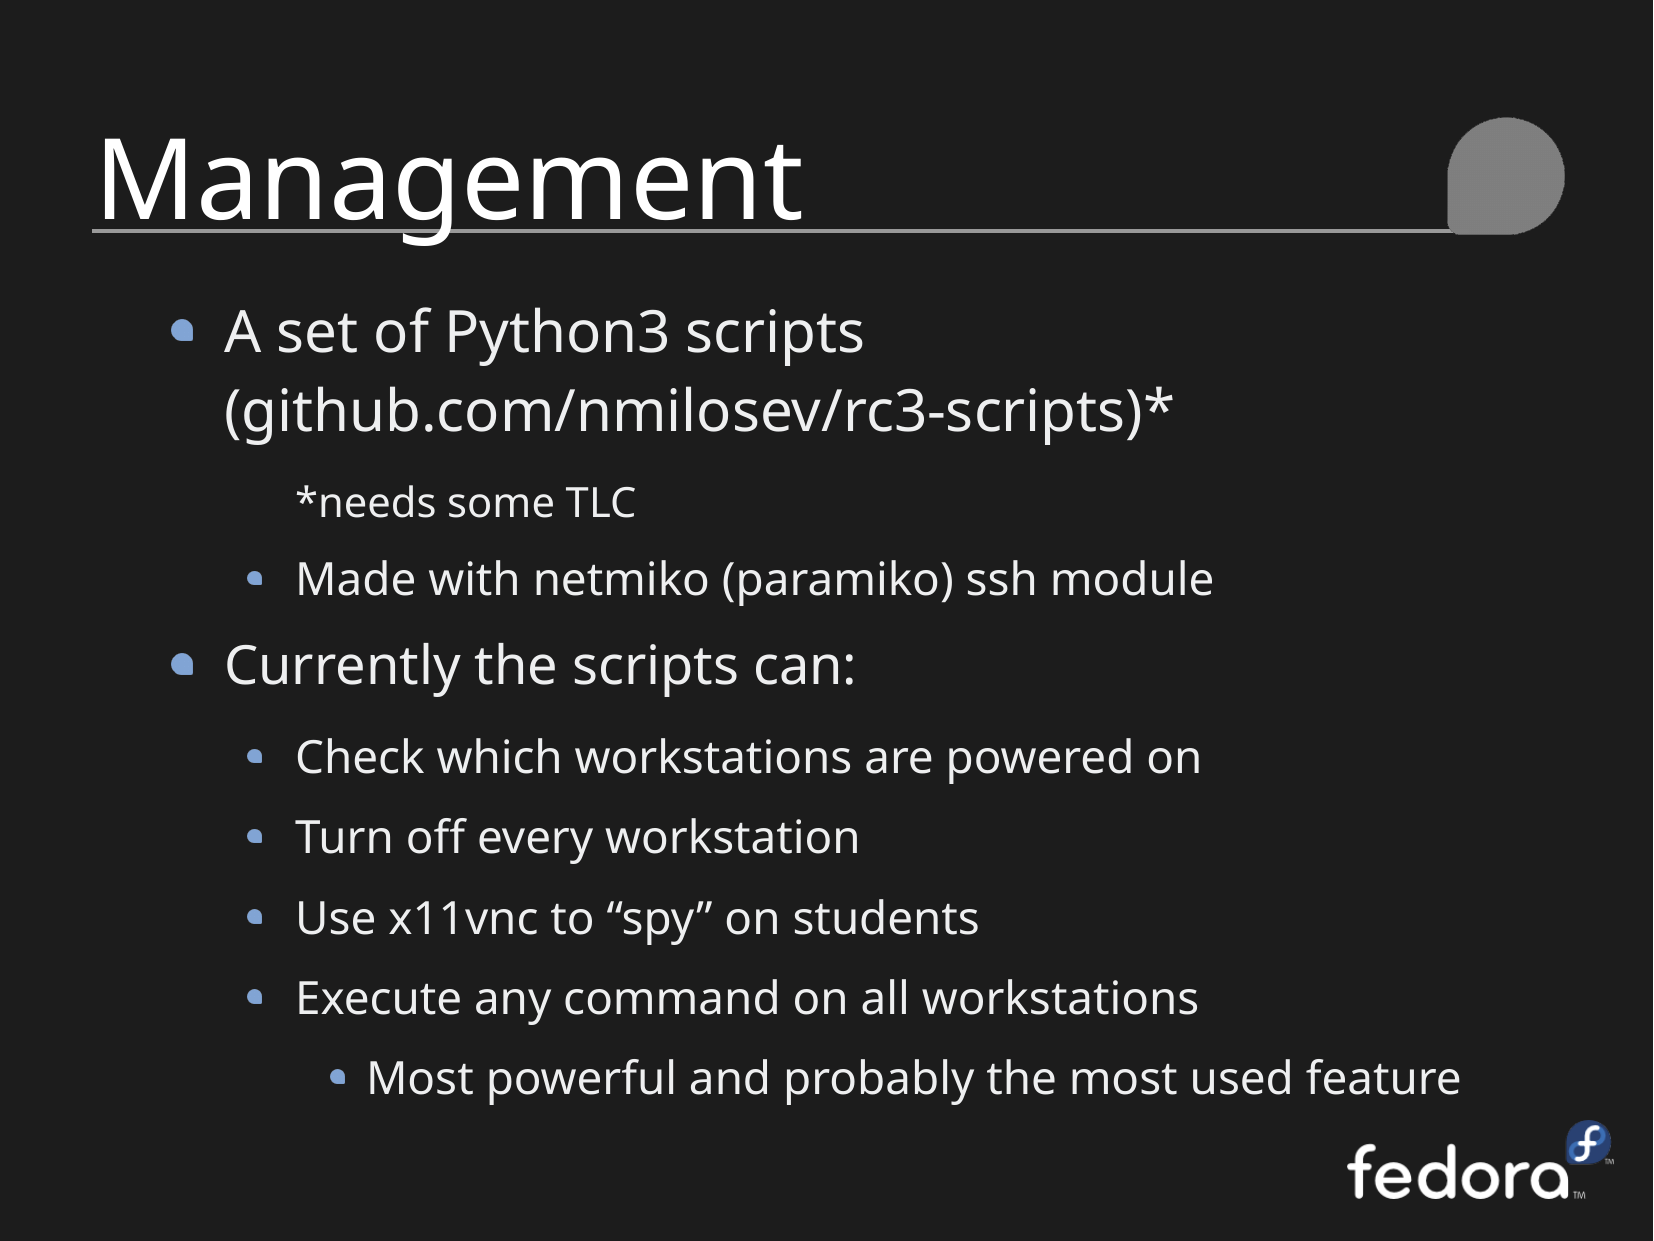

Management
# A set of Python3 scripts (github.com/nmilosev/rc3-scripts)*
*needs some TLC
Made with netmiko (paramiko) ssh module
Currently the scripts can:
Check which workstations are powered on
Turn off every workstation
Use x11vnc to “spy” on students
Execute any command on all workstations
Most powerful and probably the most used feature